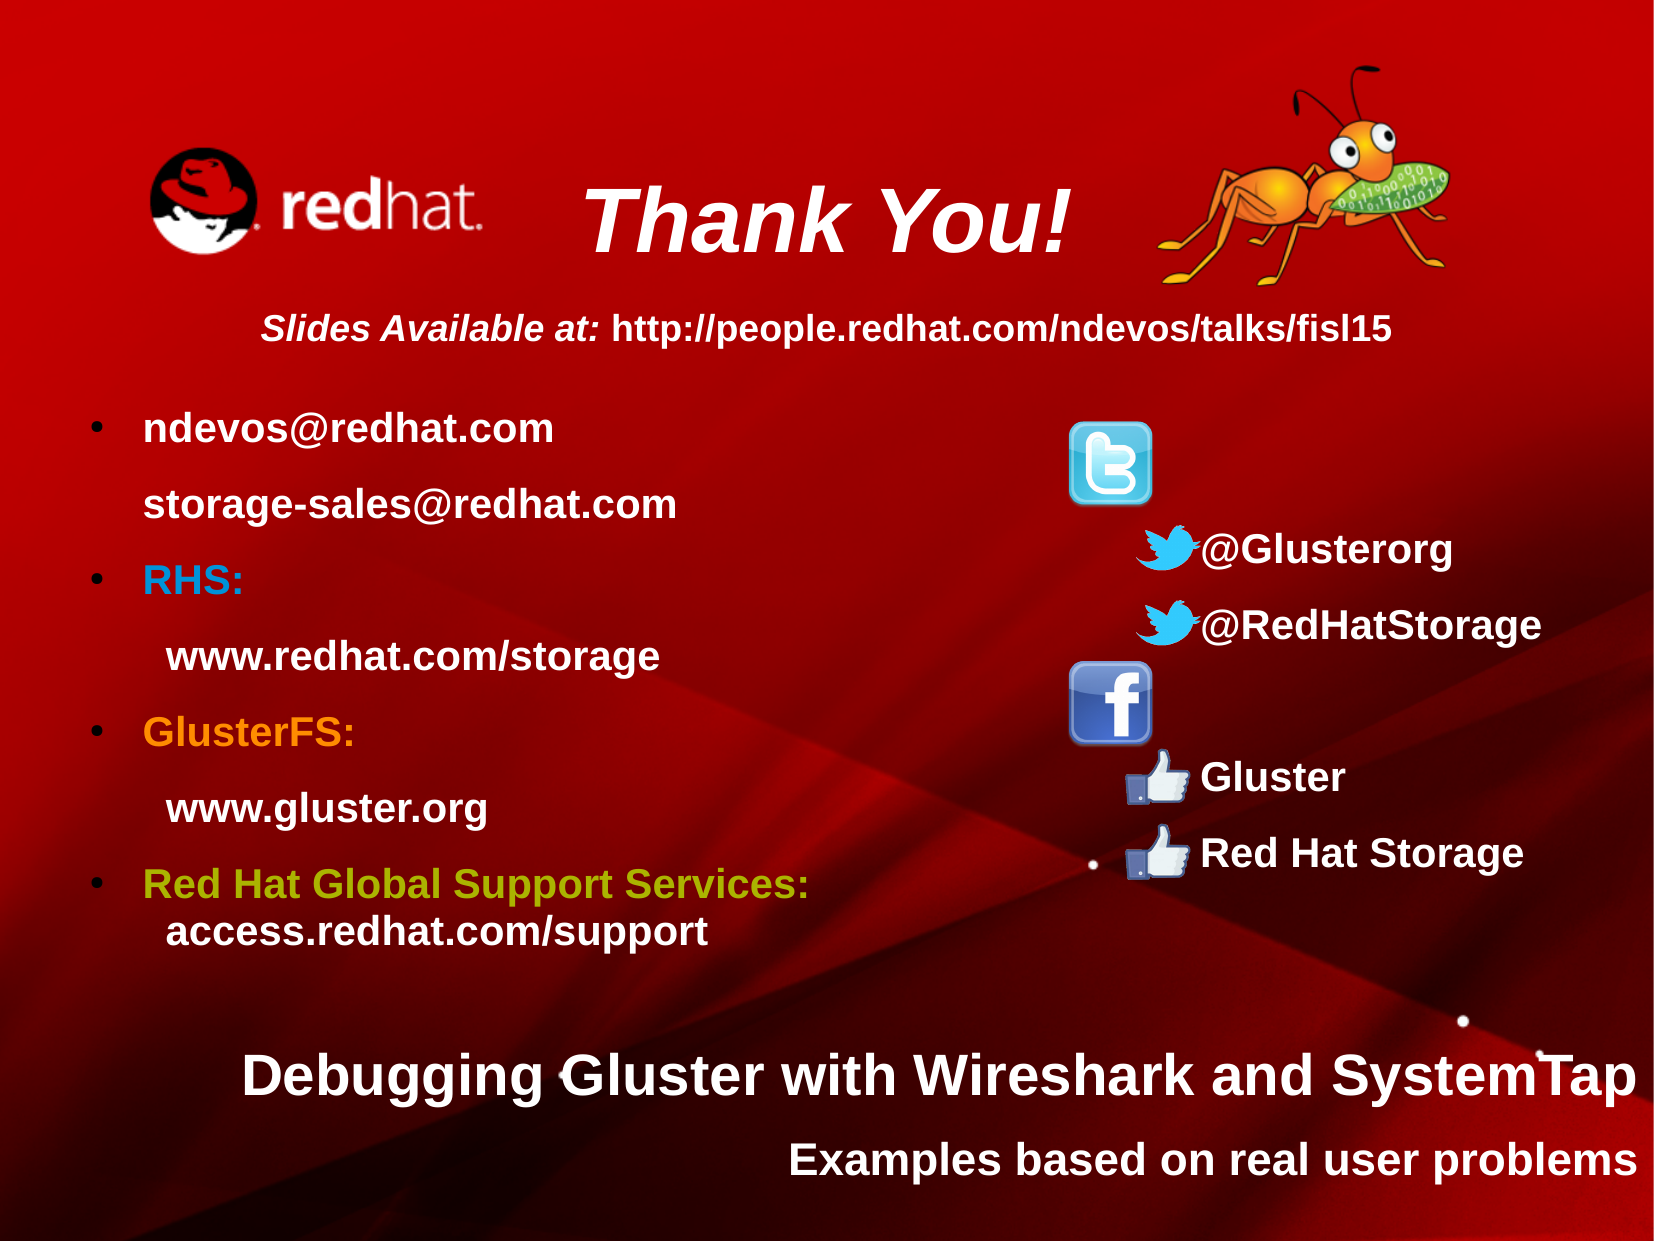

Thank You!
Slides Available at: http://people.redhat.com/ndevos/talks/fisl15
# ndevos@redhat.com
storage-sales@redhat.com
RHS:
 www.redhat.com/storage
GlusterFS:
 www.gluster.org
Red Hat Global Support Services:
 access.redhat.com/support
@Glusterorg
@RedHatStorage
Gluster
Red Hat Storage
Debugging Gluster with Wireshark and SystemTap
Examples based on real user problems